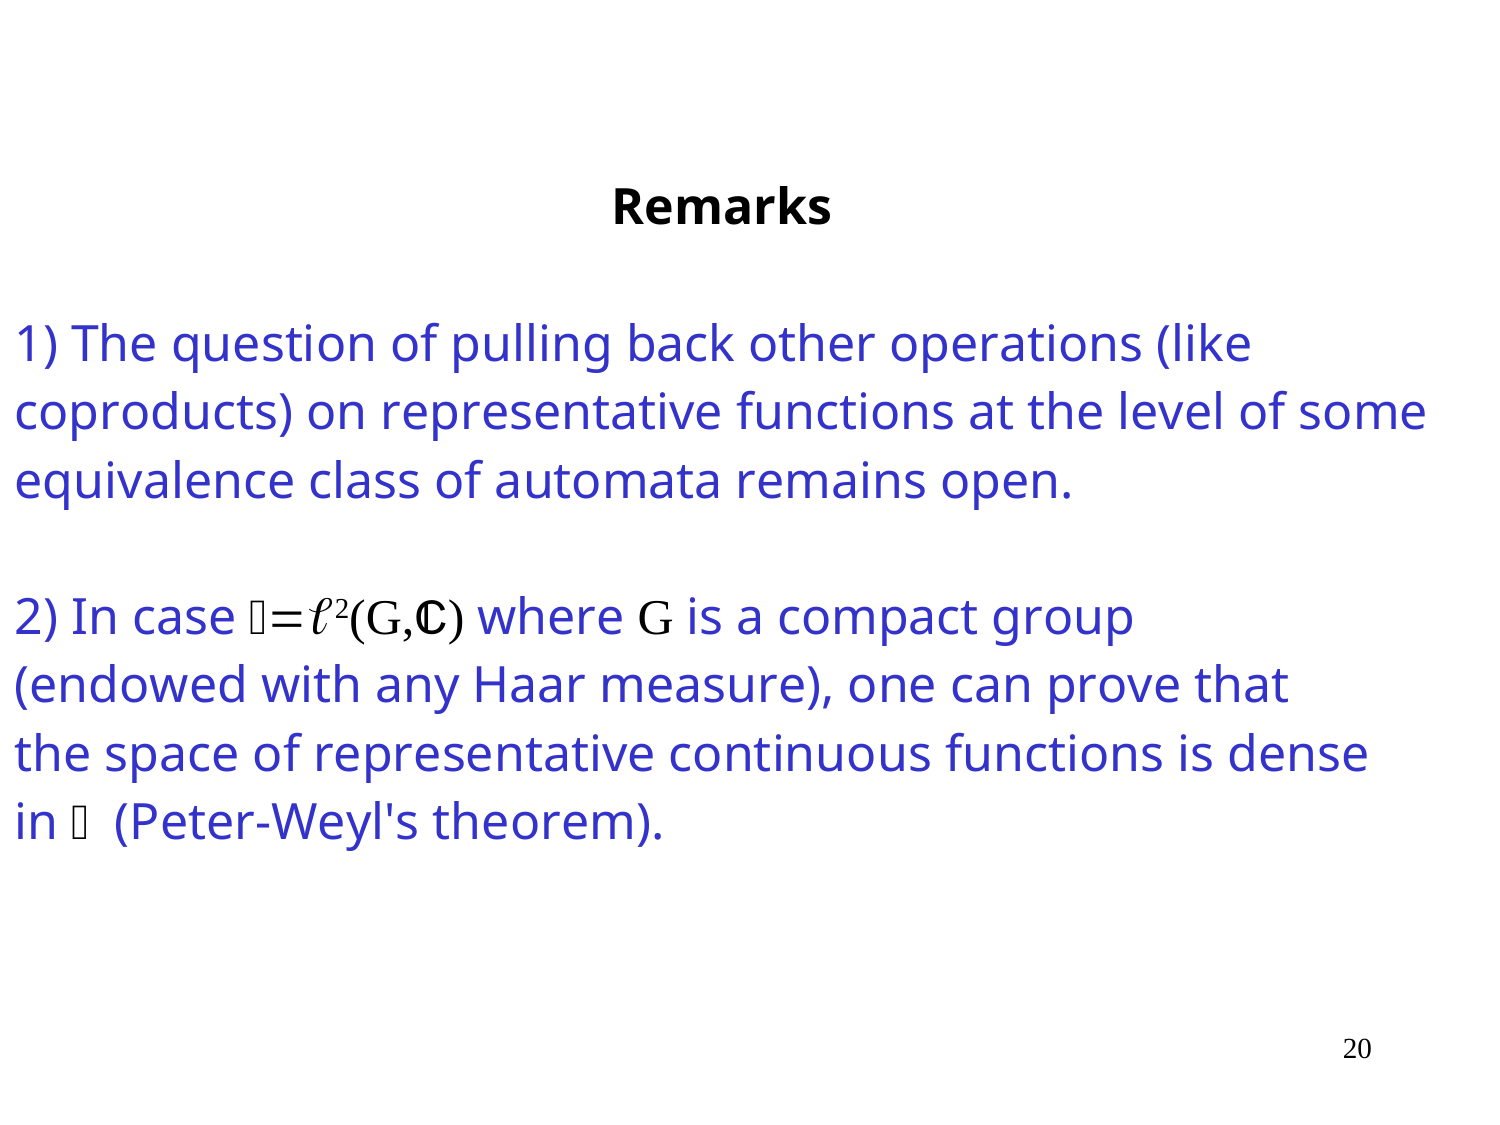

Remarks
1) The question of pulling back other operations (like coproducts) on representative functions at the level of some equivalence class of automata remains open.
2) In case =ℓ2(G,ℂ) where G is a compact group
(endowed with any Haar measure), one can prove that
the space of representative continuous functions is dense
in  (Peter-Weyl's theorem).
20